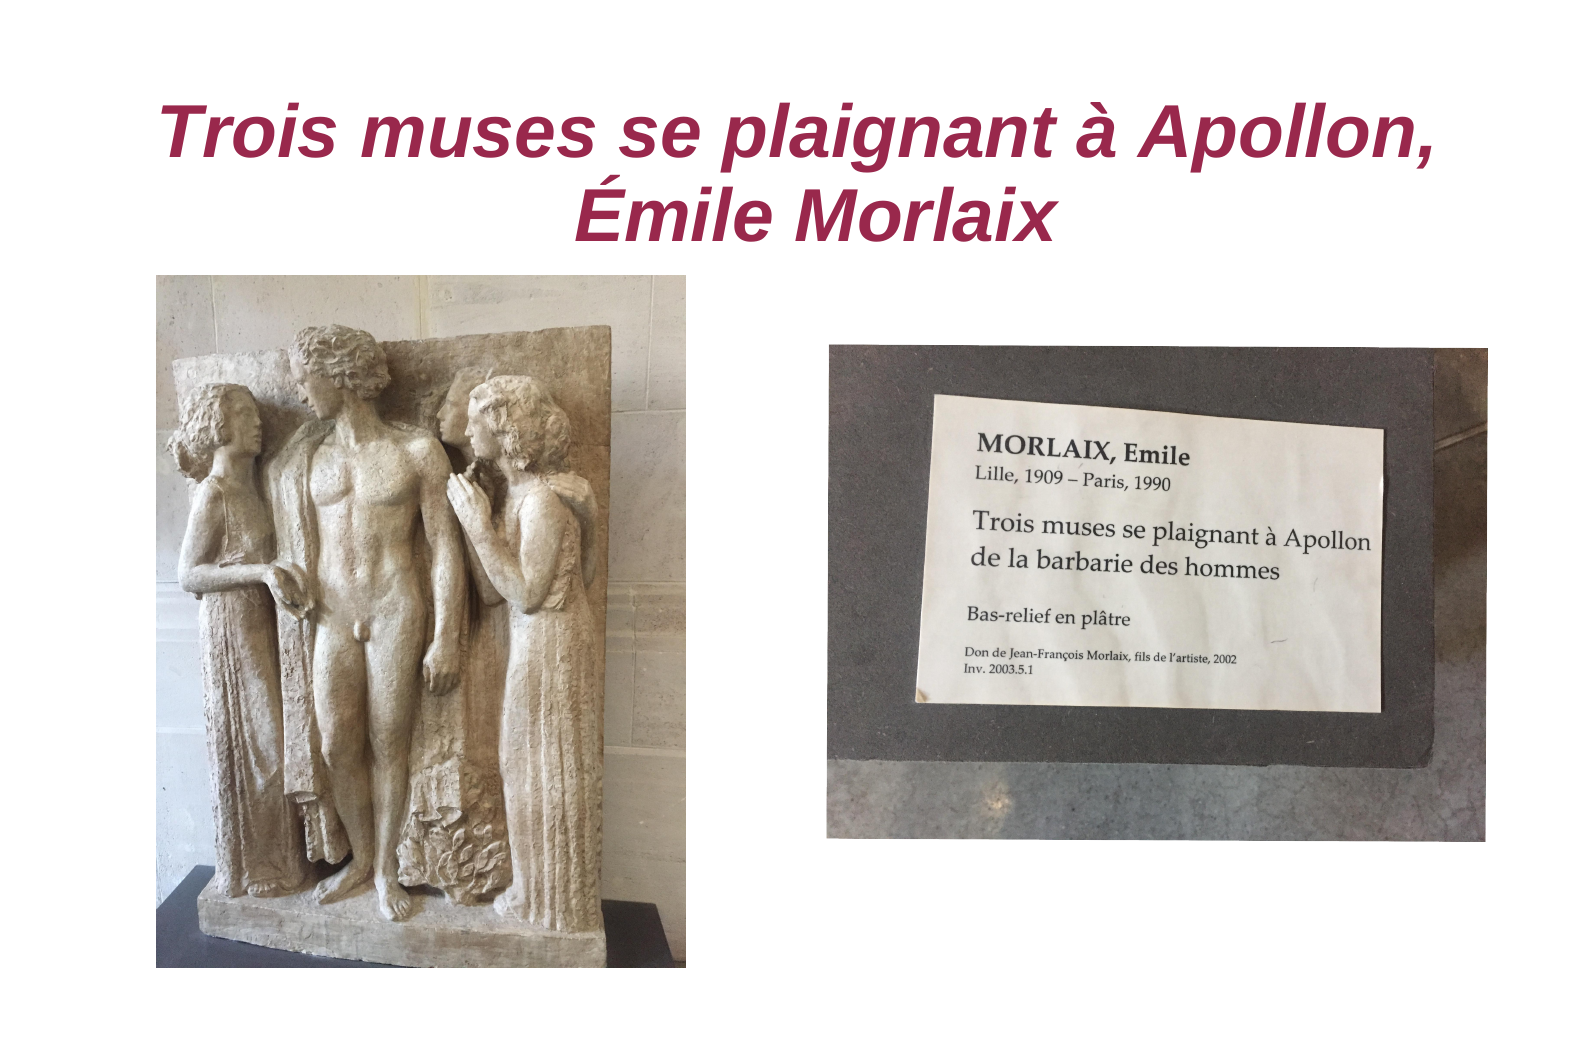

# Trois muses se plaignant à Apollon, Émile Morlaix